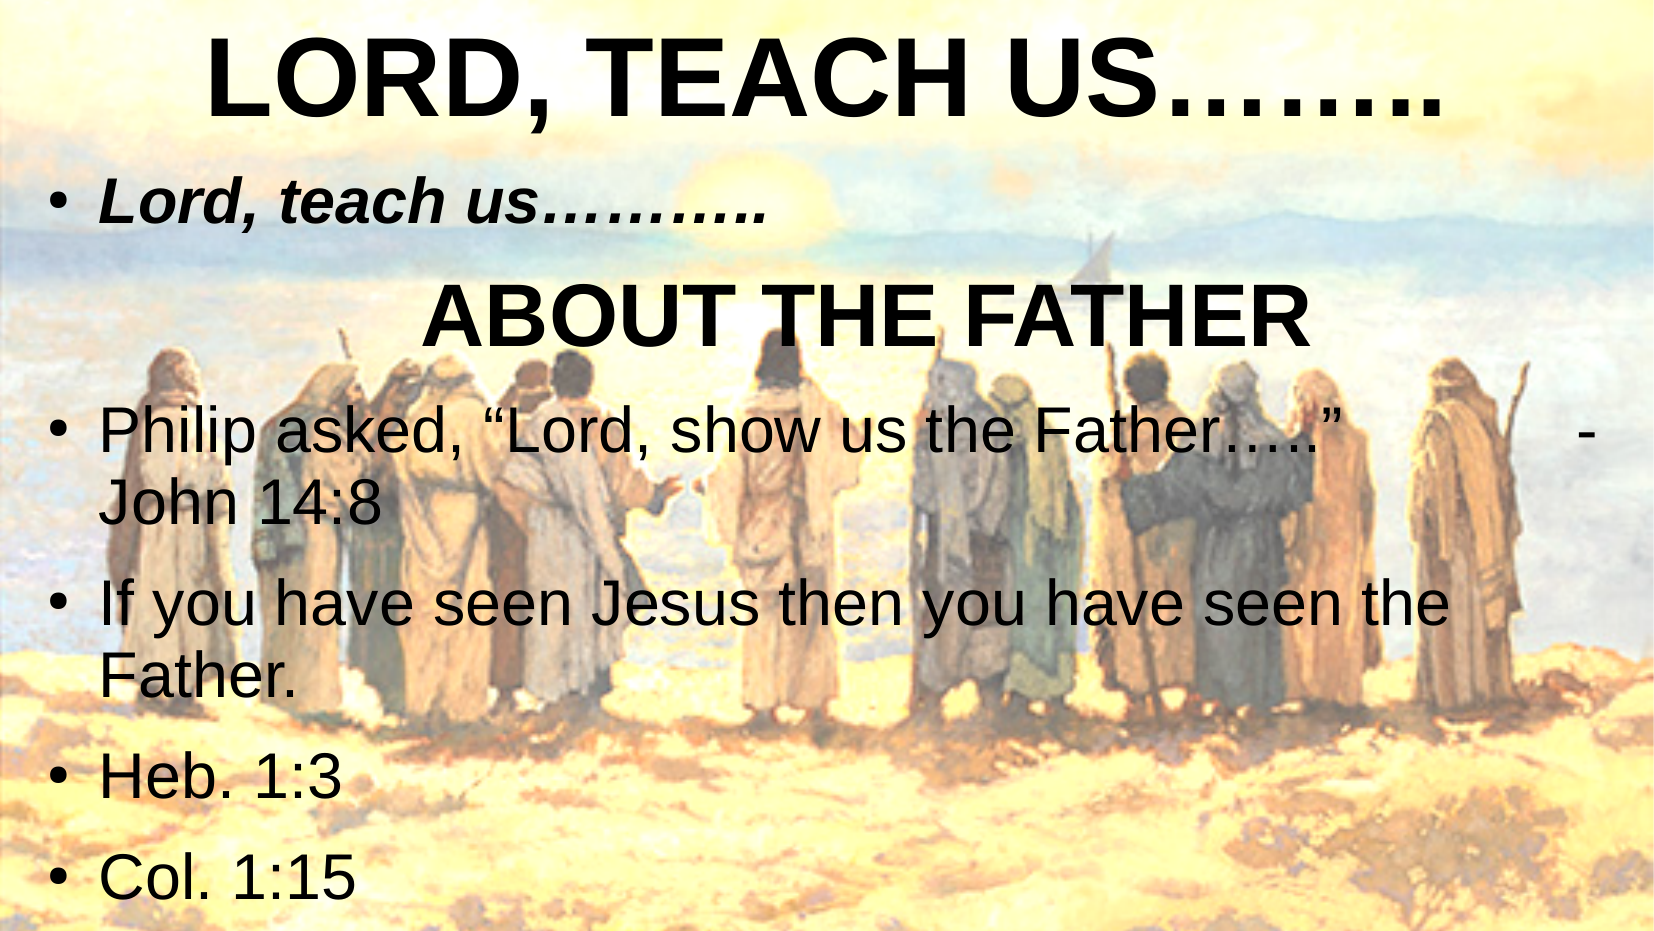

# LORD, TEACH US……..
Lord, teach us………..
ABOUT THE FATHER
Philip asked, “Lord, show us the Father…..” - John 14:8
If you have seen Jesus then you have seen the Father.
Heb. 1:3
Col. 1:15